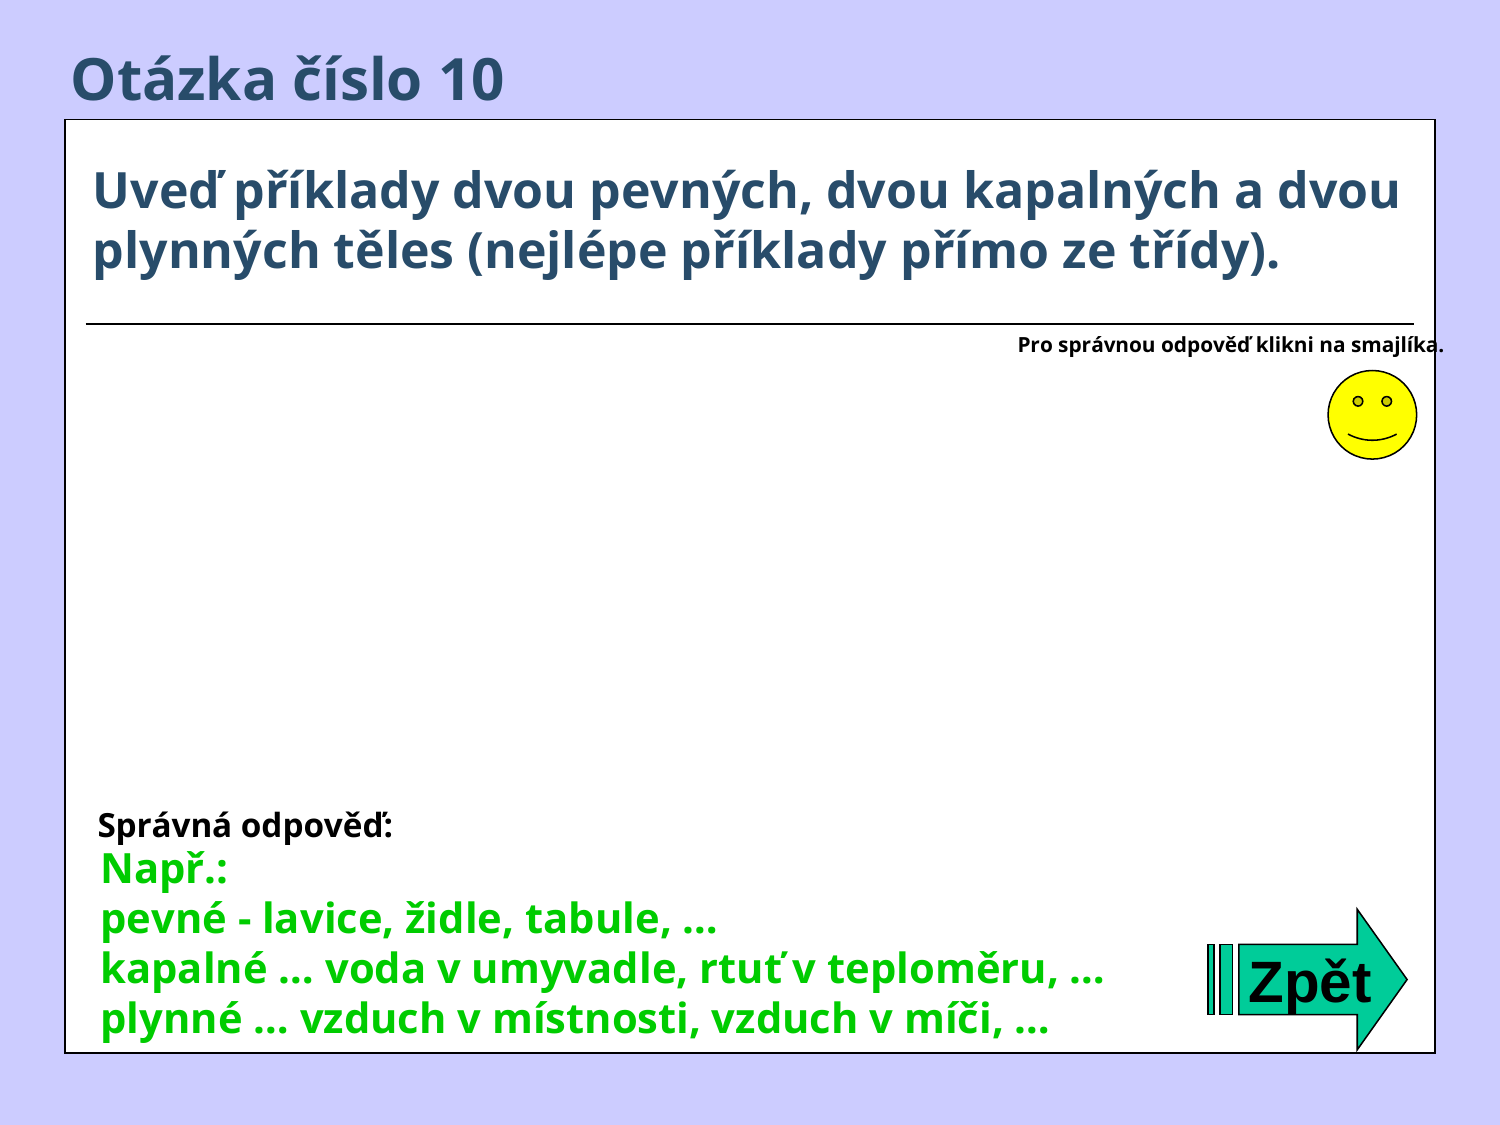

Otázka číslo 10
Uveď příklady dvou pevných, dvou kapalných a dvou plynných těles (nejlépe příklady přímo ze třídy).
Pro správnou odpověď klikni na smajlíka.
Správná odpověď:
Např.:
pevné - lavice, židle, tabule, …
kapalné … voda v umyvadle, rtuť v teploměru, …
plynné … vzduch v místnosti, vzduch v míči, …
Zpět